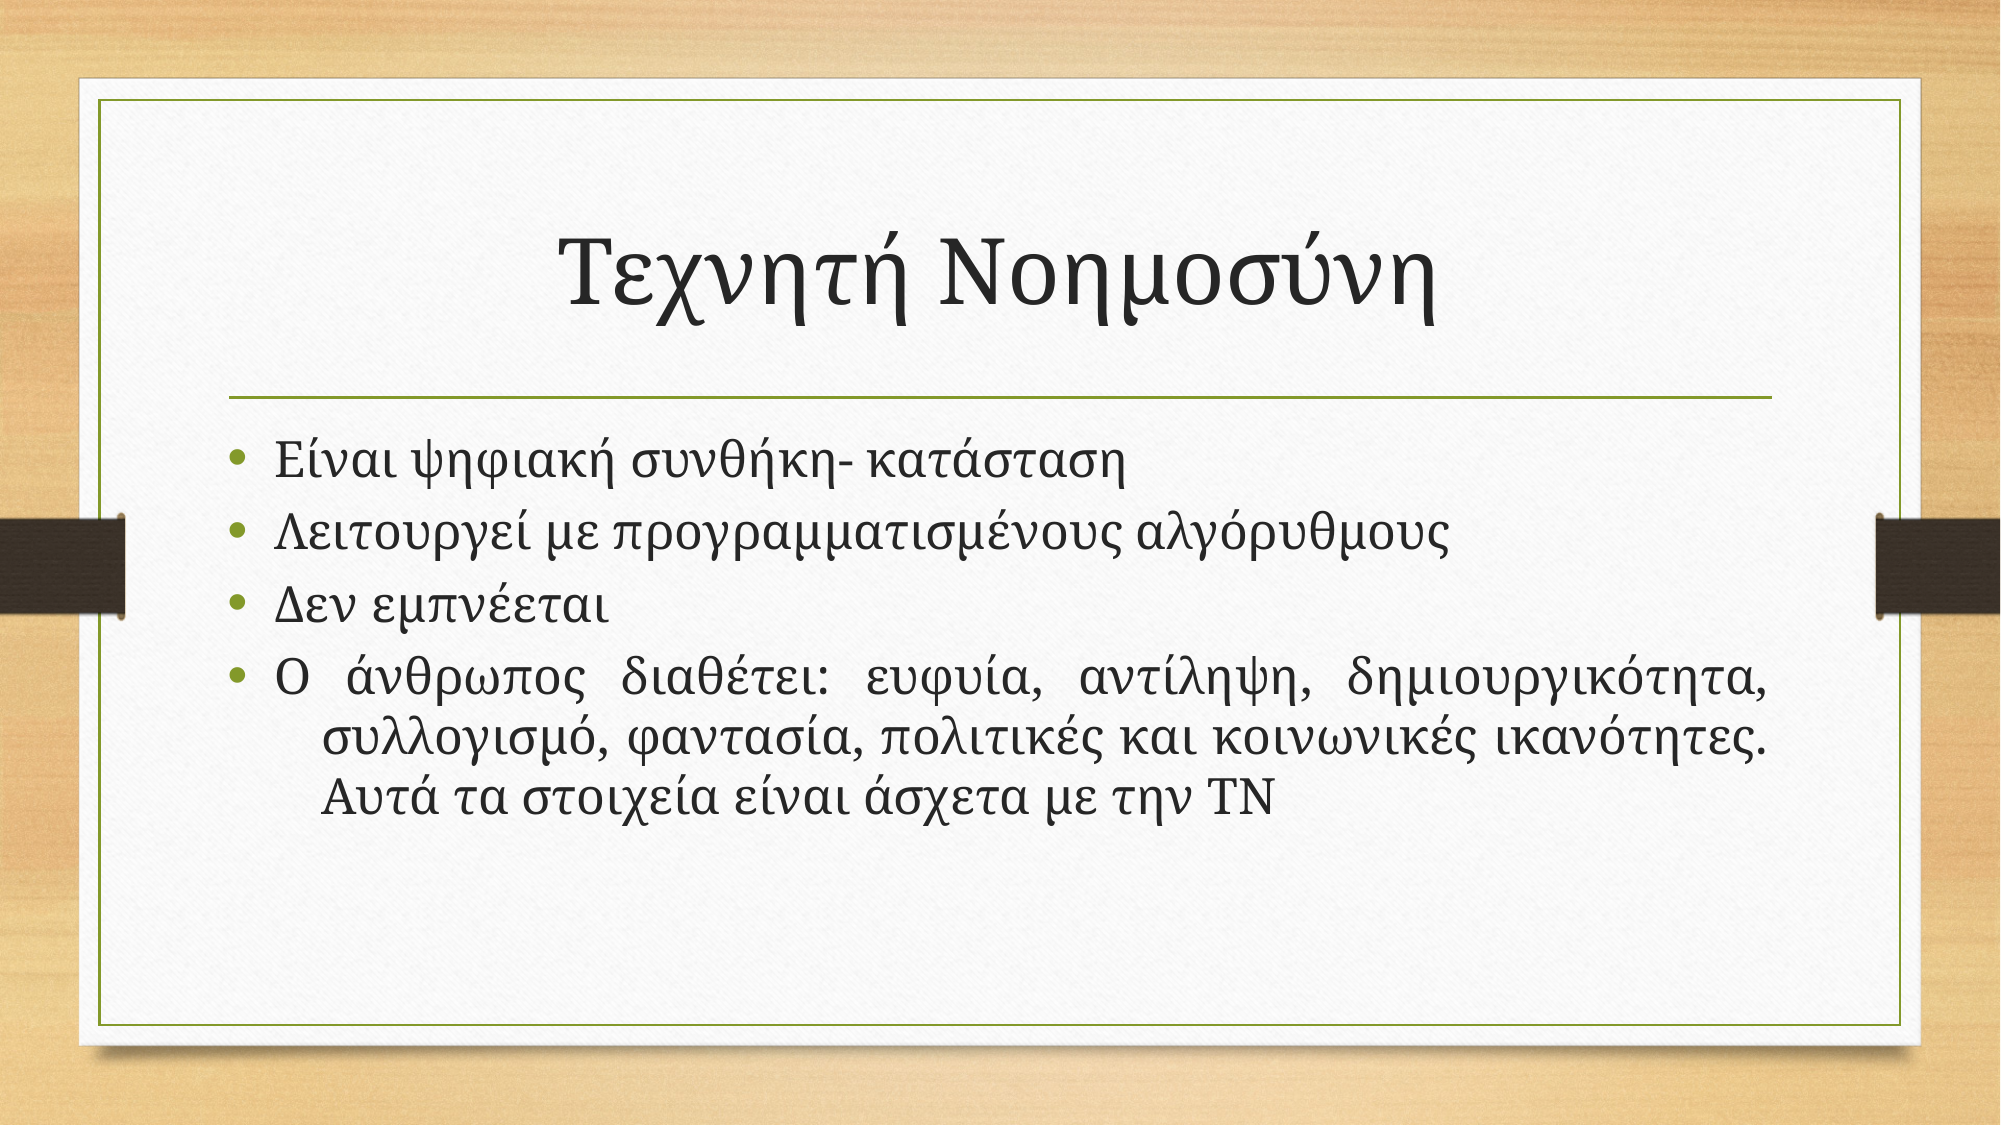

# Τεχνητή Νοημοσύνη
Είναι ψηφιακή συνθήκη- κατάσταση
Λειτουργεί με προγραμματισμένους αλγόρυθμους
Δεν εμπνέεται
Ο άνθρωπος διαθέτει: ευφυία, αντίληψη, δημιουργικότητα, συλλογισμό, φαντασία, πολιτικές και κοινωνικές ικανότητες. Αυτά τα στοιχεία είναι άσχετα με την ΤΝ